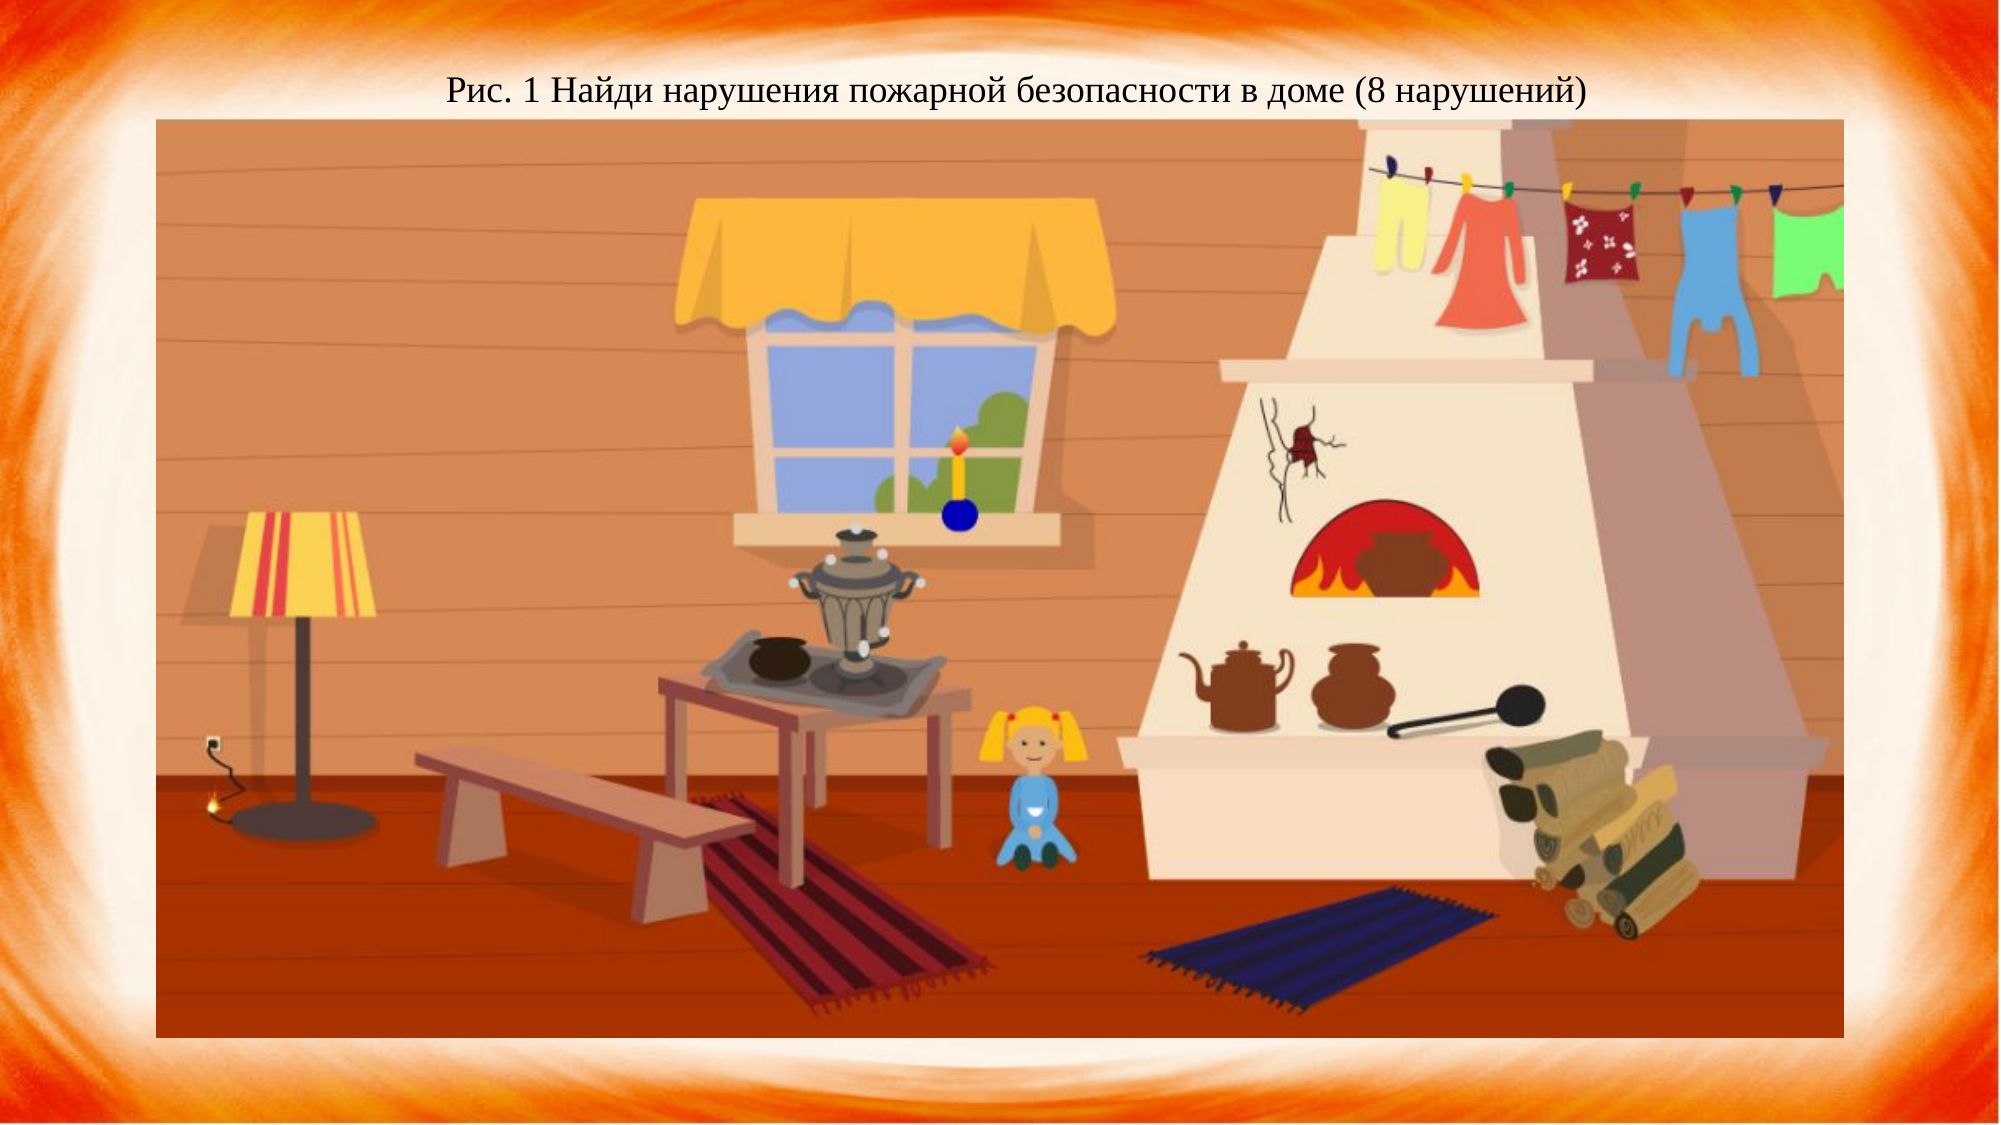

Рис. 1 Найди нарушения пожарной безопасности в доме (8 нарушений)